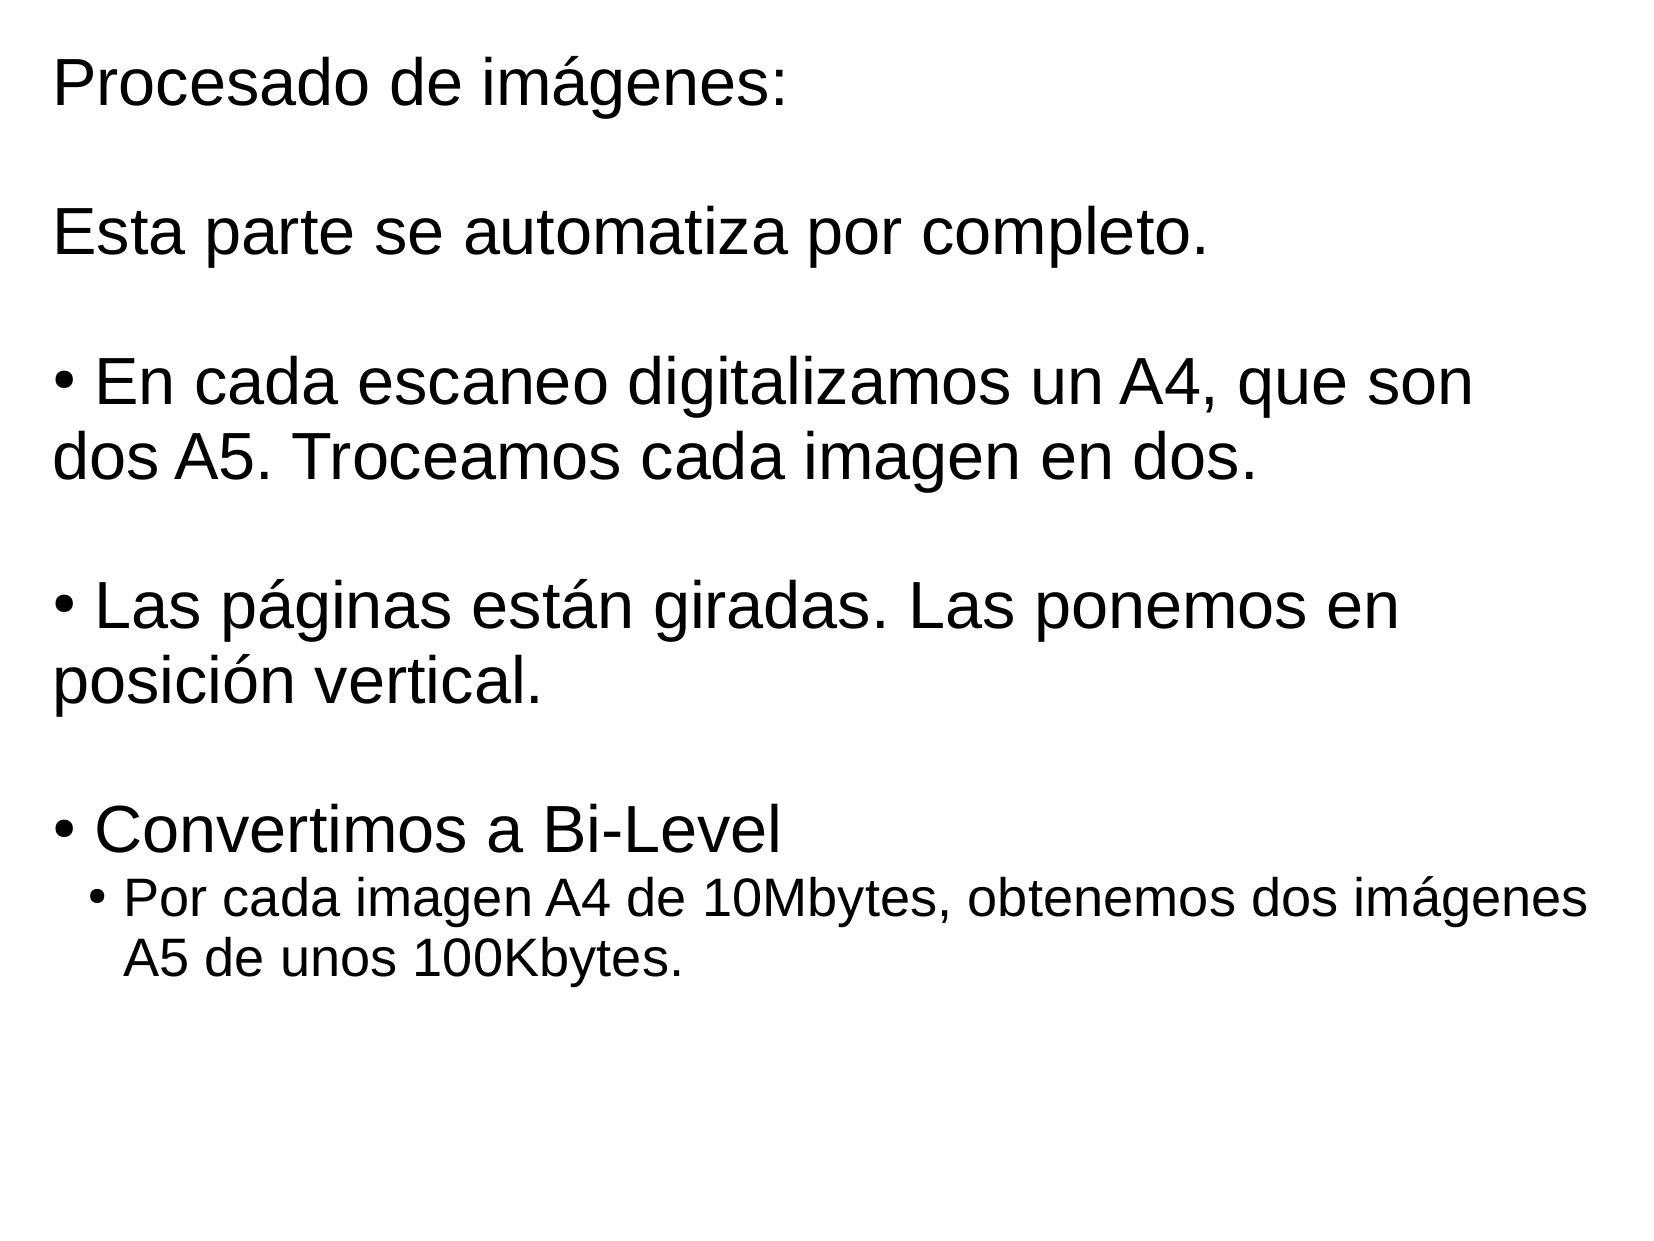

Procesado de imágenes:
Esta parte se automatiza por completo.
 En cada escaneo digitalizamos un A4, que son dos A5. Troceamos cada imagen en dos.
 Las páginas están giradas. Las ponemos en posición vertical.
 Convertimos a Bi-Level
Por cada imagen A4 de 10Mbytes, obtenemos dos imágenes A5 de unos 100Kbytes.